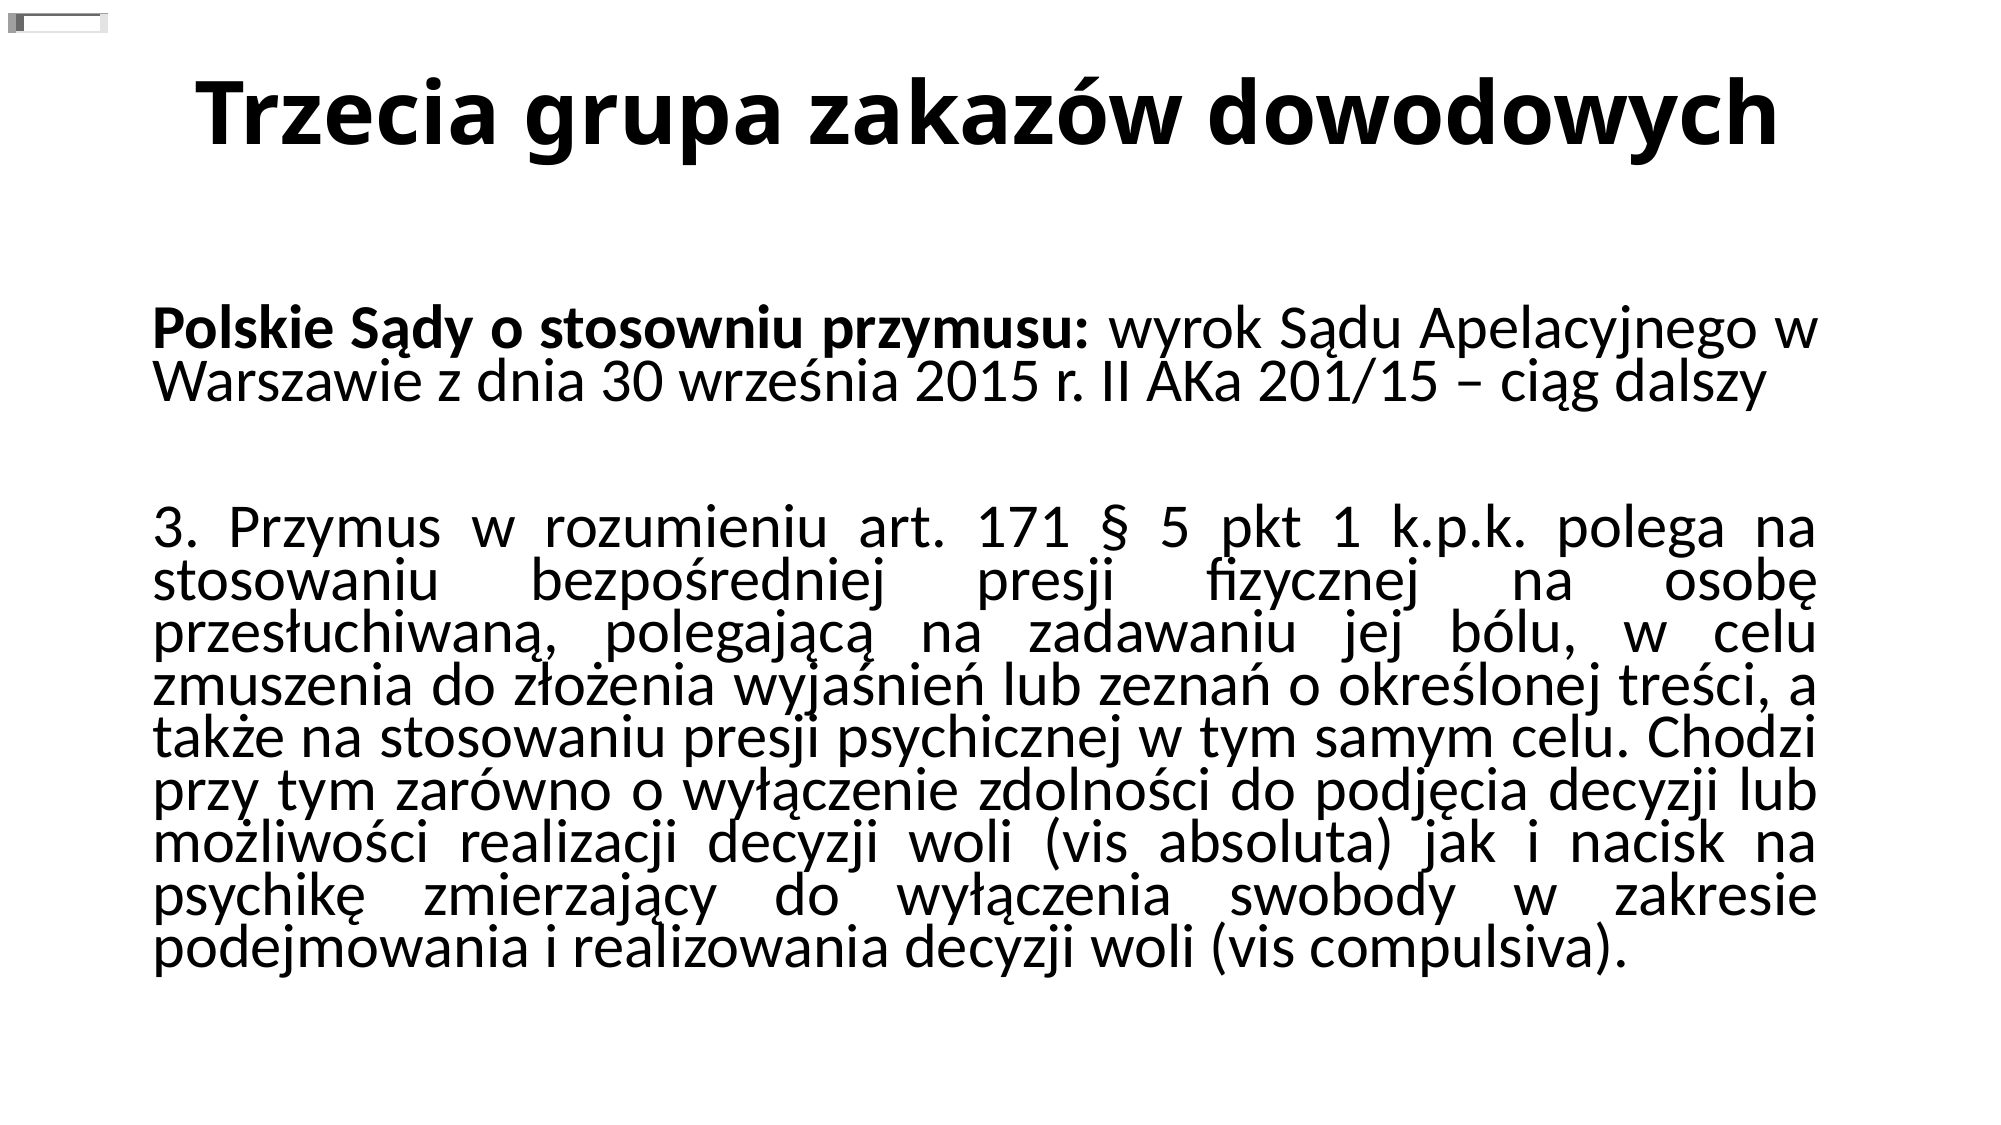

# Trzecia grupa zakazów dowodowych
Polskie Sądy o stosowniu przymusu: wyrok Sądu Apelacyjnego w Warszawie z dnia 30 września 2015 r. II AKa 201/15 – ciąg dalszy
3. Przymus w rozumieniu art. 171 § 5 pkt 1 k.p.k. polega na stosowaniu bezpośredniej presji fizycznej na osobę przesłuchiwaną, polegającą na zadawaniu jej bólu, w celu zmuszenia do złożenia wyjaśnień lub zeznań o określonej treści, a także na stosowaniu presji psychicznej w tym samym celu. Chodzi przy tym zarówno o wyłączenie zdolności do podjęcia decyzji lub możliwości realizacji decyzji woli (vis absoluta) jak i nacisk na psychikę zmierzający do wyłączenia swobody w zakresie podejmowania i realizowania decyzji woli (vis compulsiva).